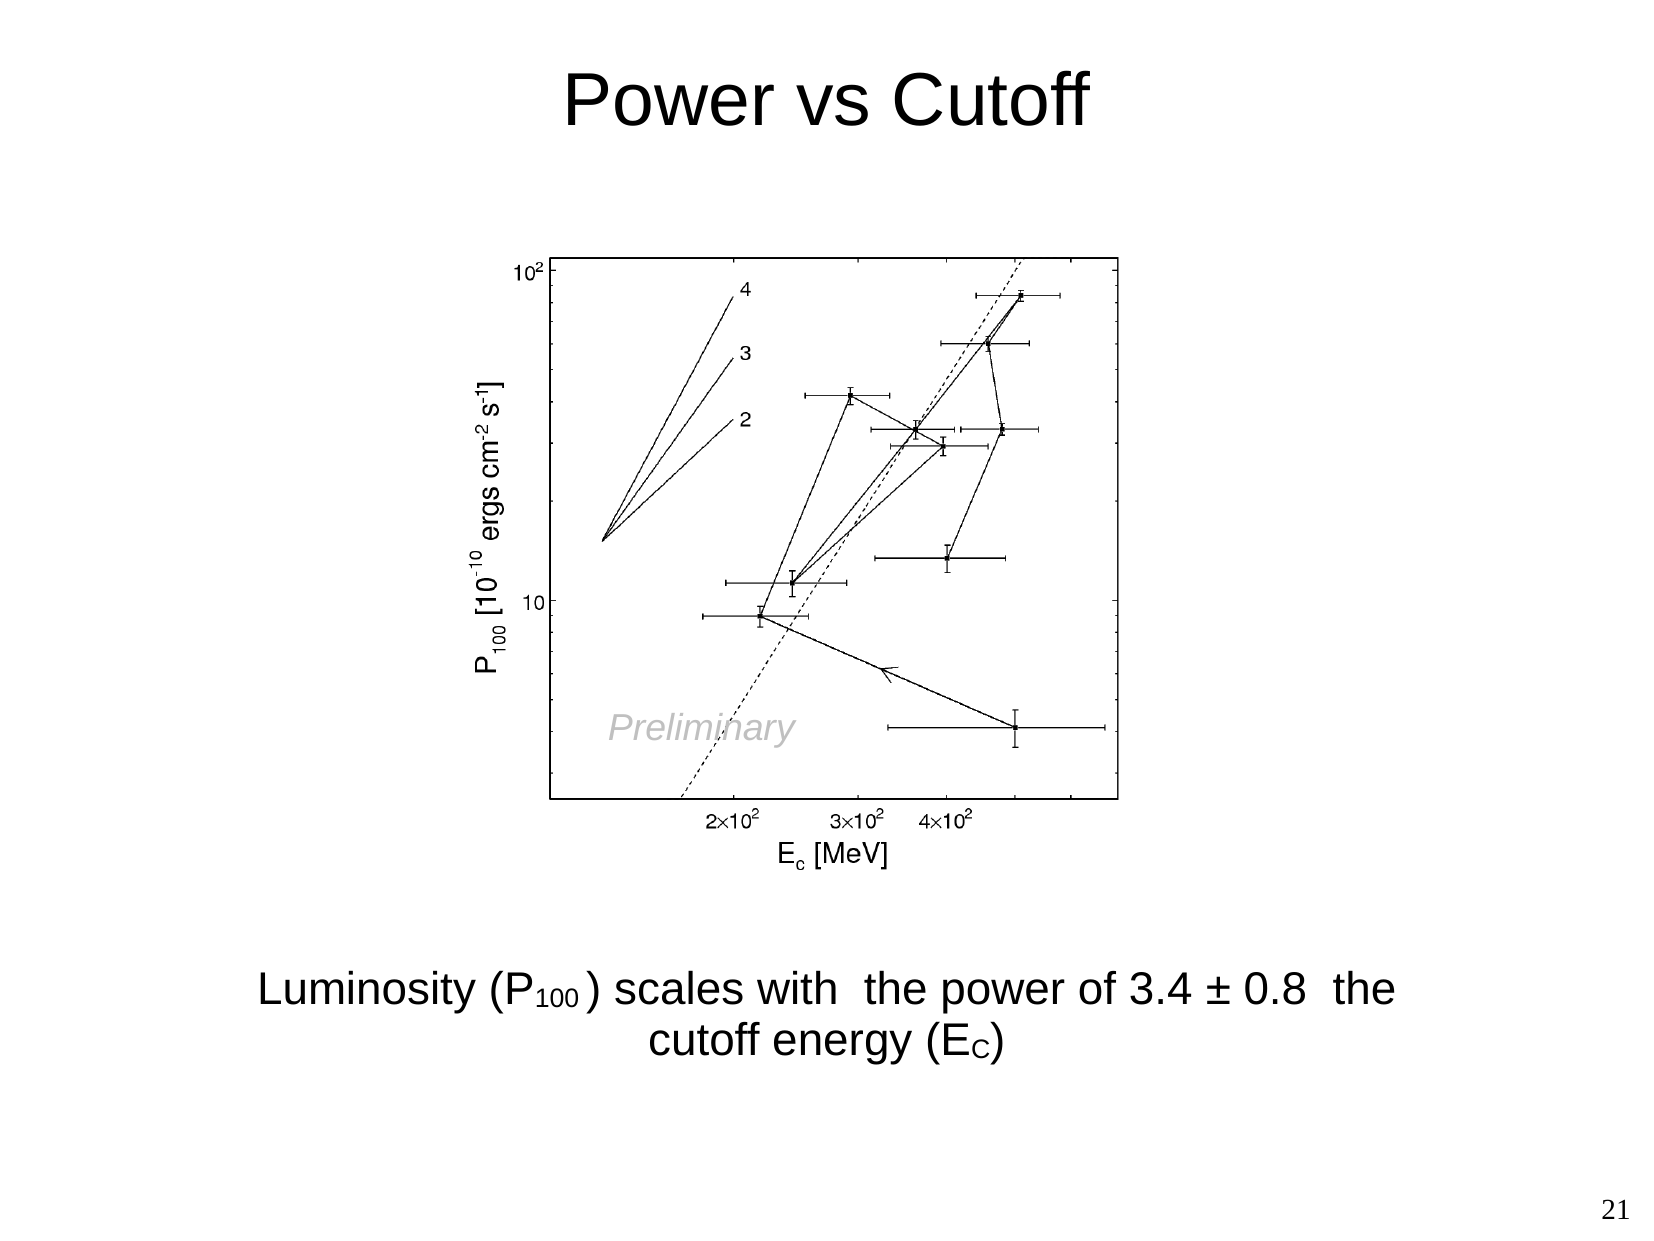

# Power vs Cutoff
Preliminary
Luminosity (P100 ) scales with the power of 3.4 ± 0.8 the cutoff energy (EC)
21